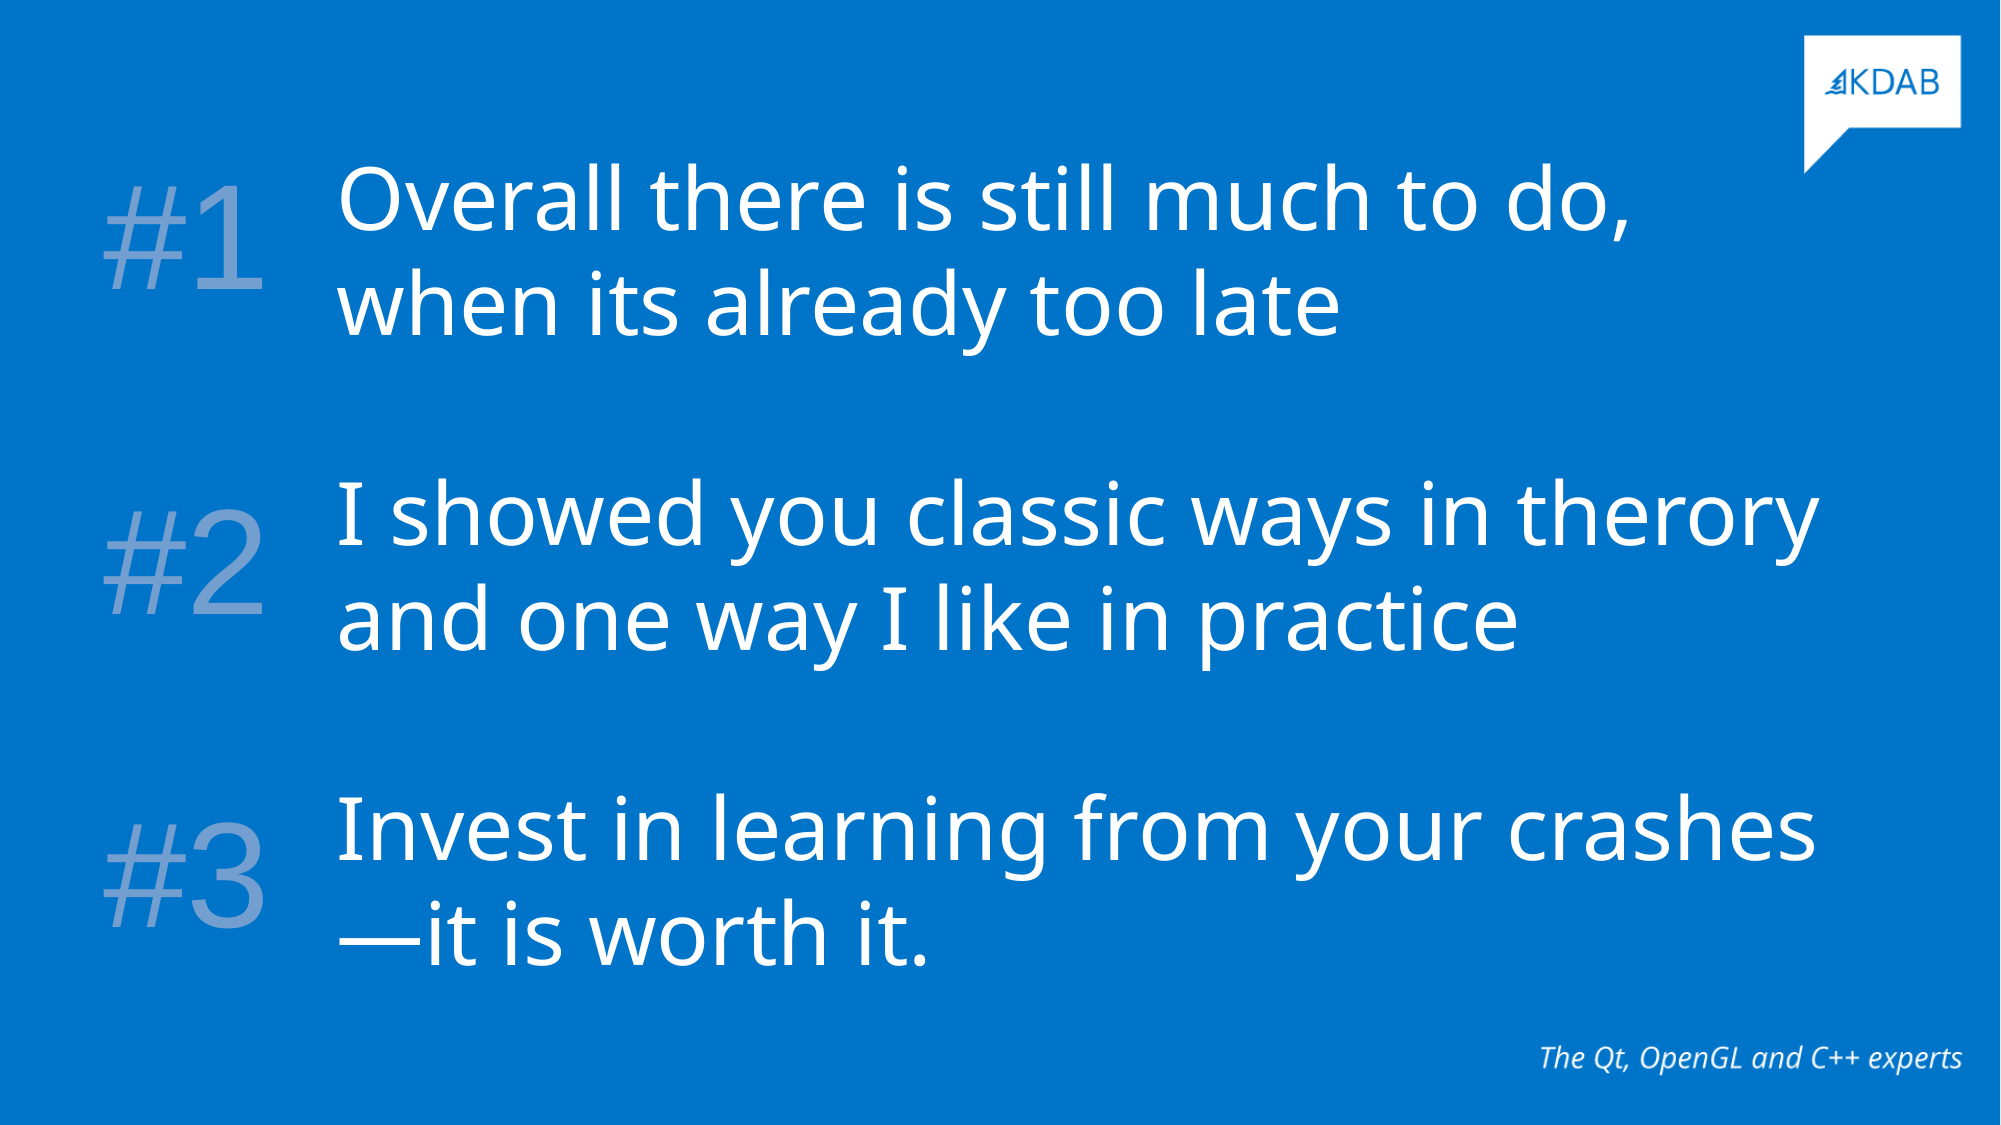

#1
#
Overall there is still much to do,
when its already too late
I showed you classic ways in therory
and one way I like in practice
Invest in learning from your crashes—it is worth it.
#2
#3